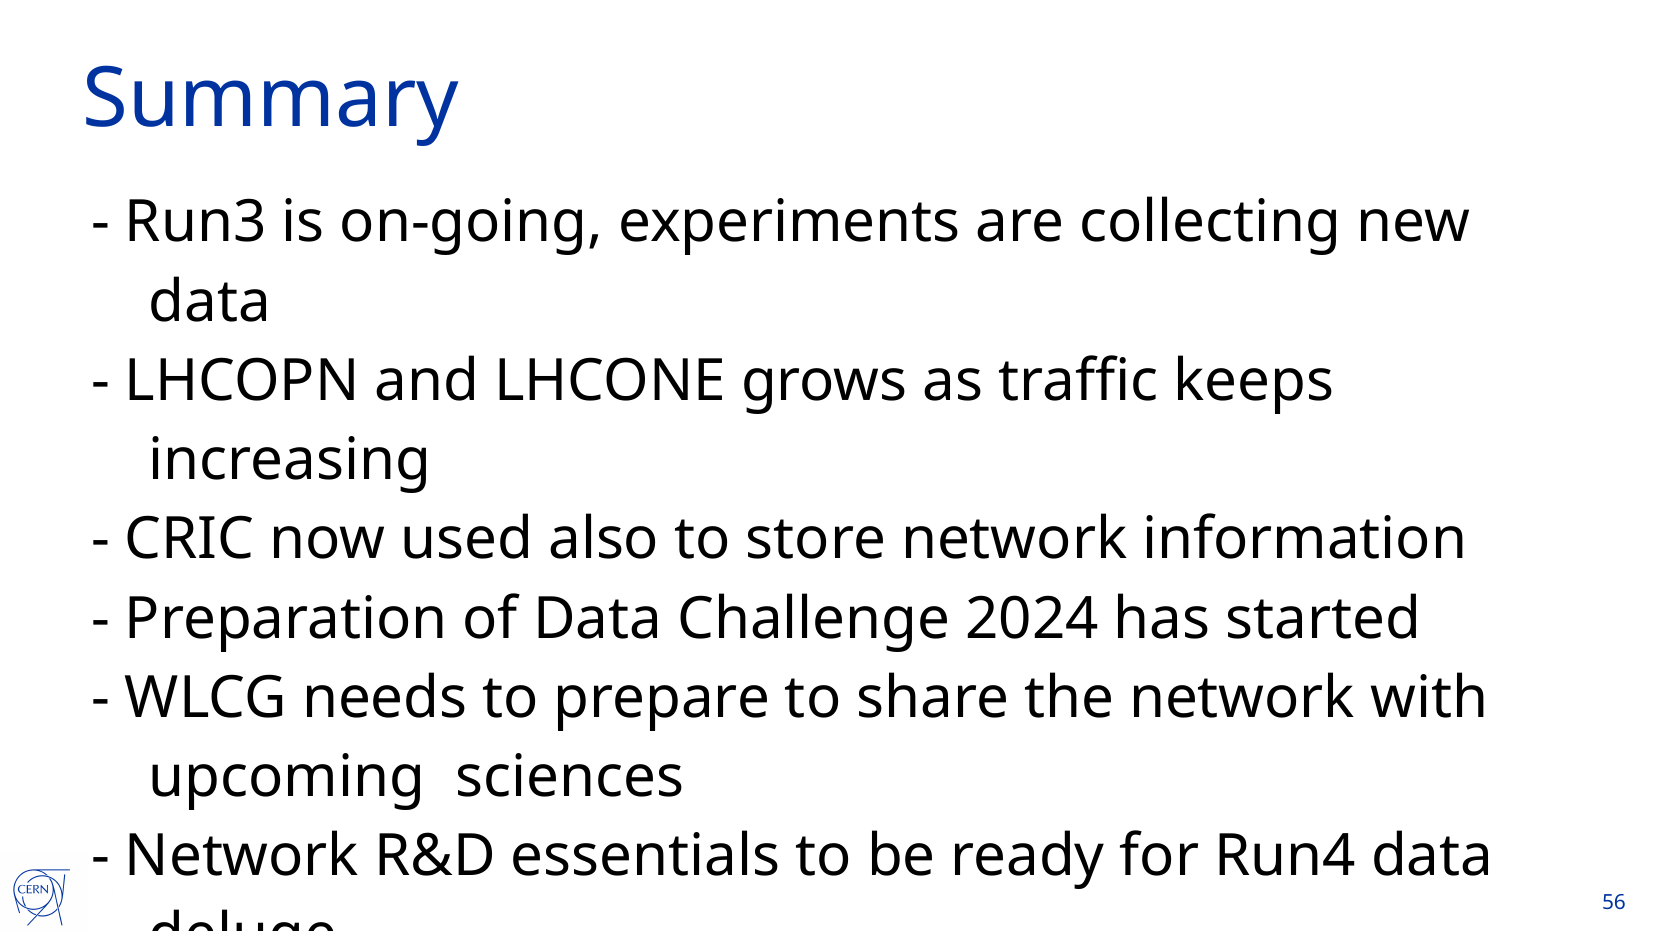

# Summary
- Run3 is on-going, experiments are collecting new data
- LHCOPN and LHCONE grows as traffic keeps increasing
- CRIC now used also to store network information
- Preparation of Data Challenge 2024 has started
- WLCG needs to prepare to share the network with upcoming sciences
- Network R&D essentials to be ready for Run4 data deluge
56